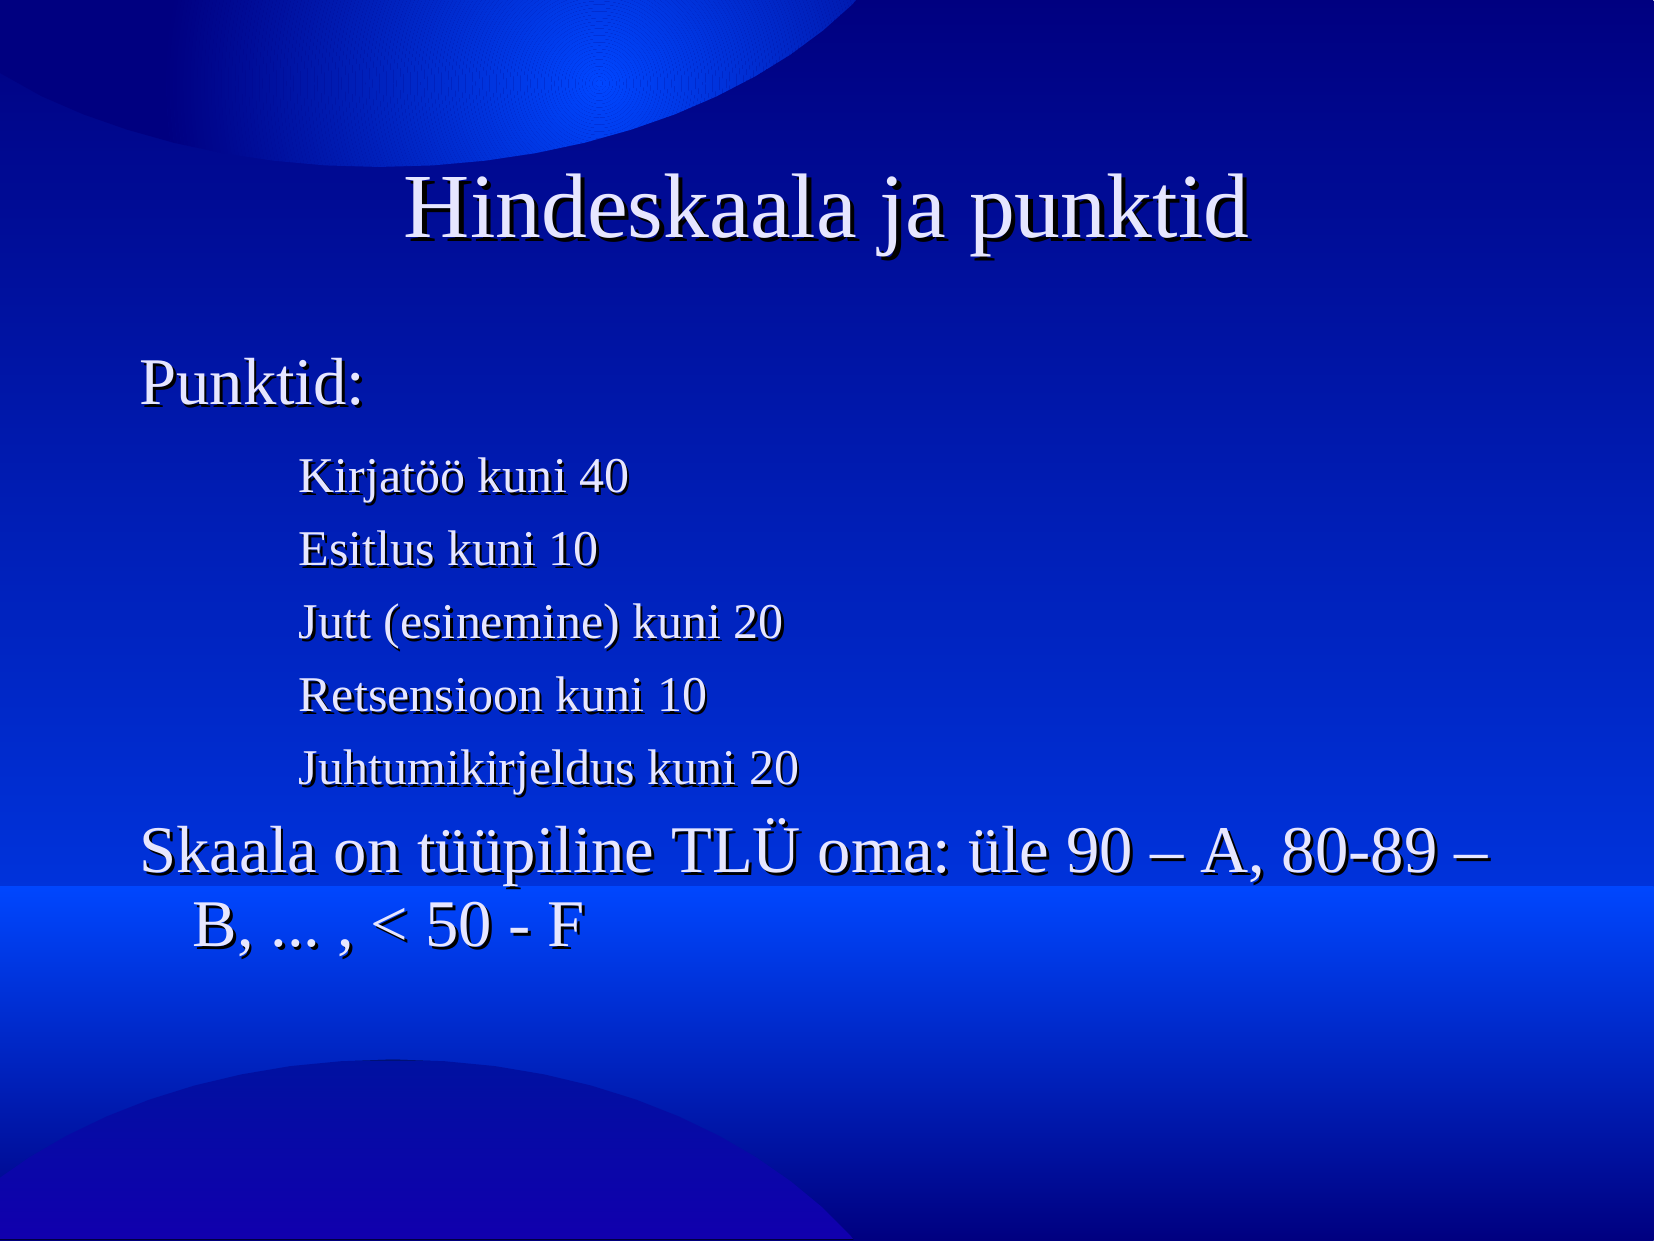

# Hindeskaala ja punktid
Punktid:
Kirjatöö kuni 40
Esitlus kuni 10
Jutt (esinemine) kuni 20
Retsensioon kuni 10
Juhtumikirjeldus kuni 20
Skaala on tüüpiline TLÜ oma: üle 90 – A, 80-89 – B, ... , < 50 - F